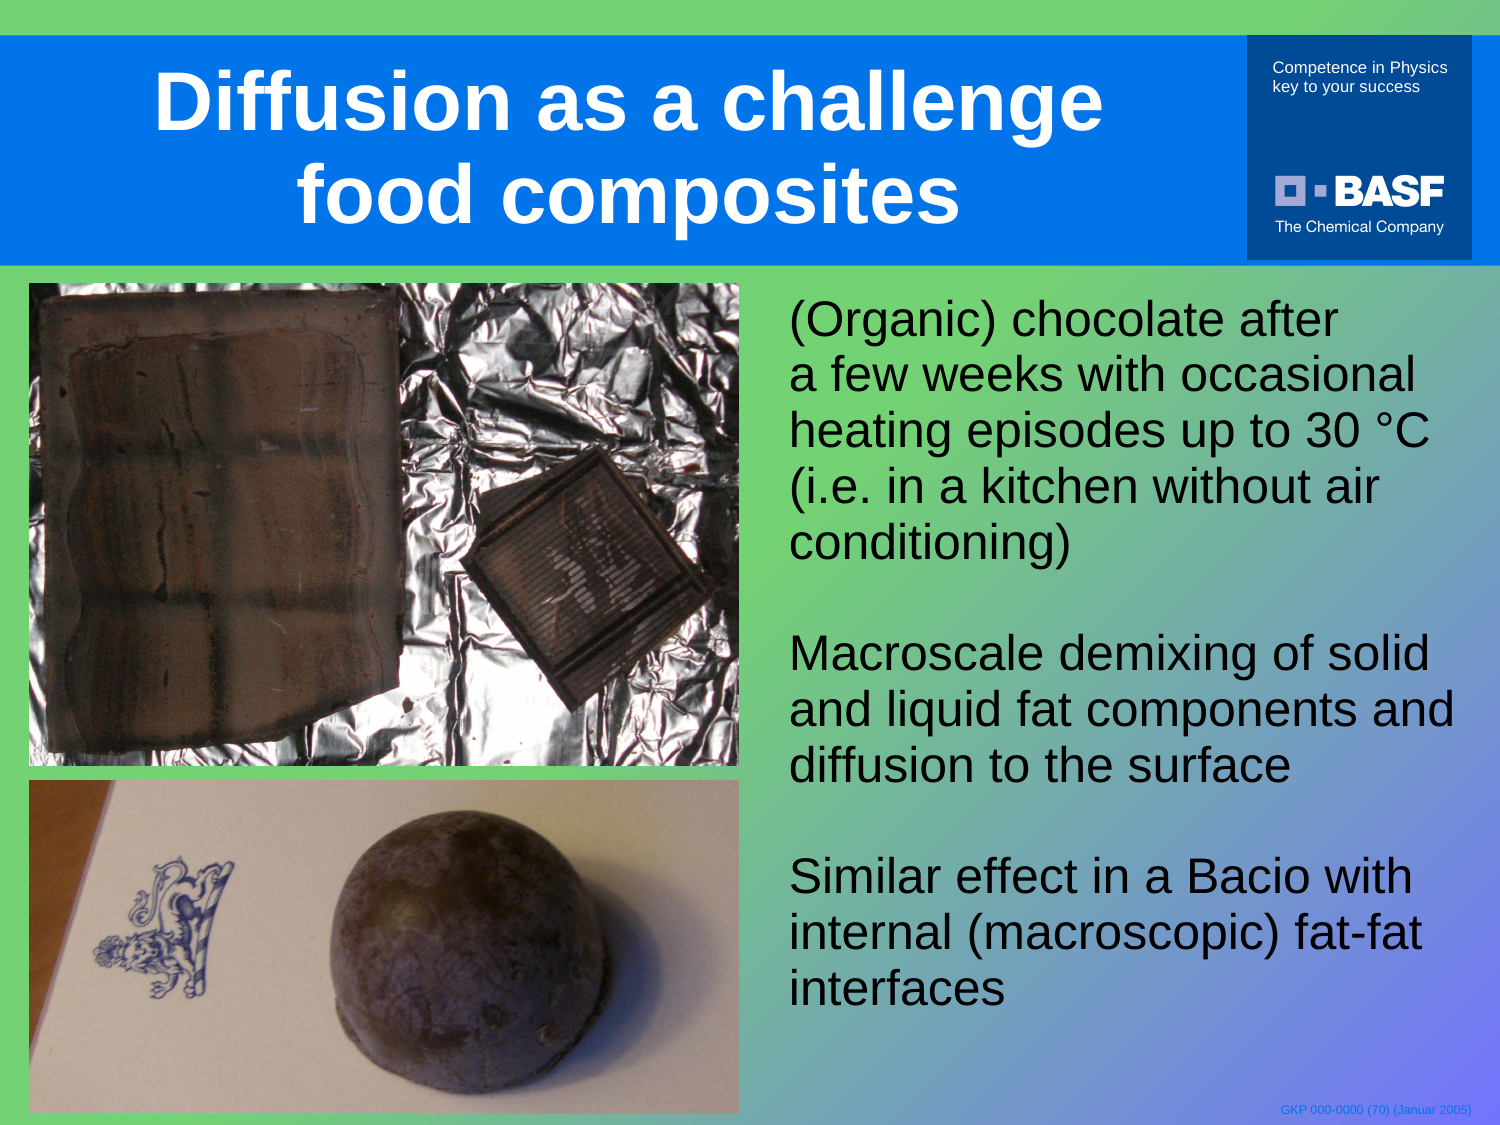

# Diffusion as a challenge food composites
(Organic) chocolate after
a few weeks with occasional
heating episodes up to 30 °C
(i.e. in a kitchen without air
conditioning)
Macroscale demixing of solid
and liquid fat components and
diffusion to the surface
Similar effect in a Bacio with
internal (macroscopic) fat-fat
interfaces